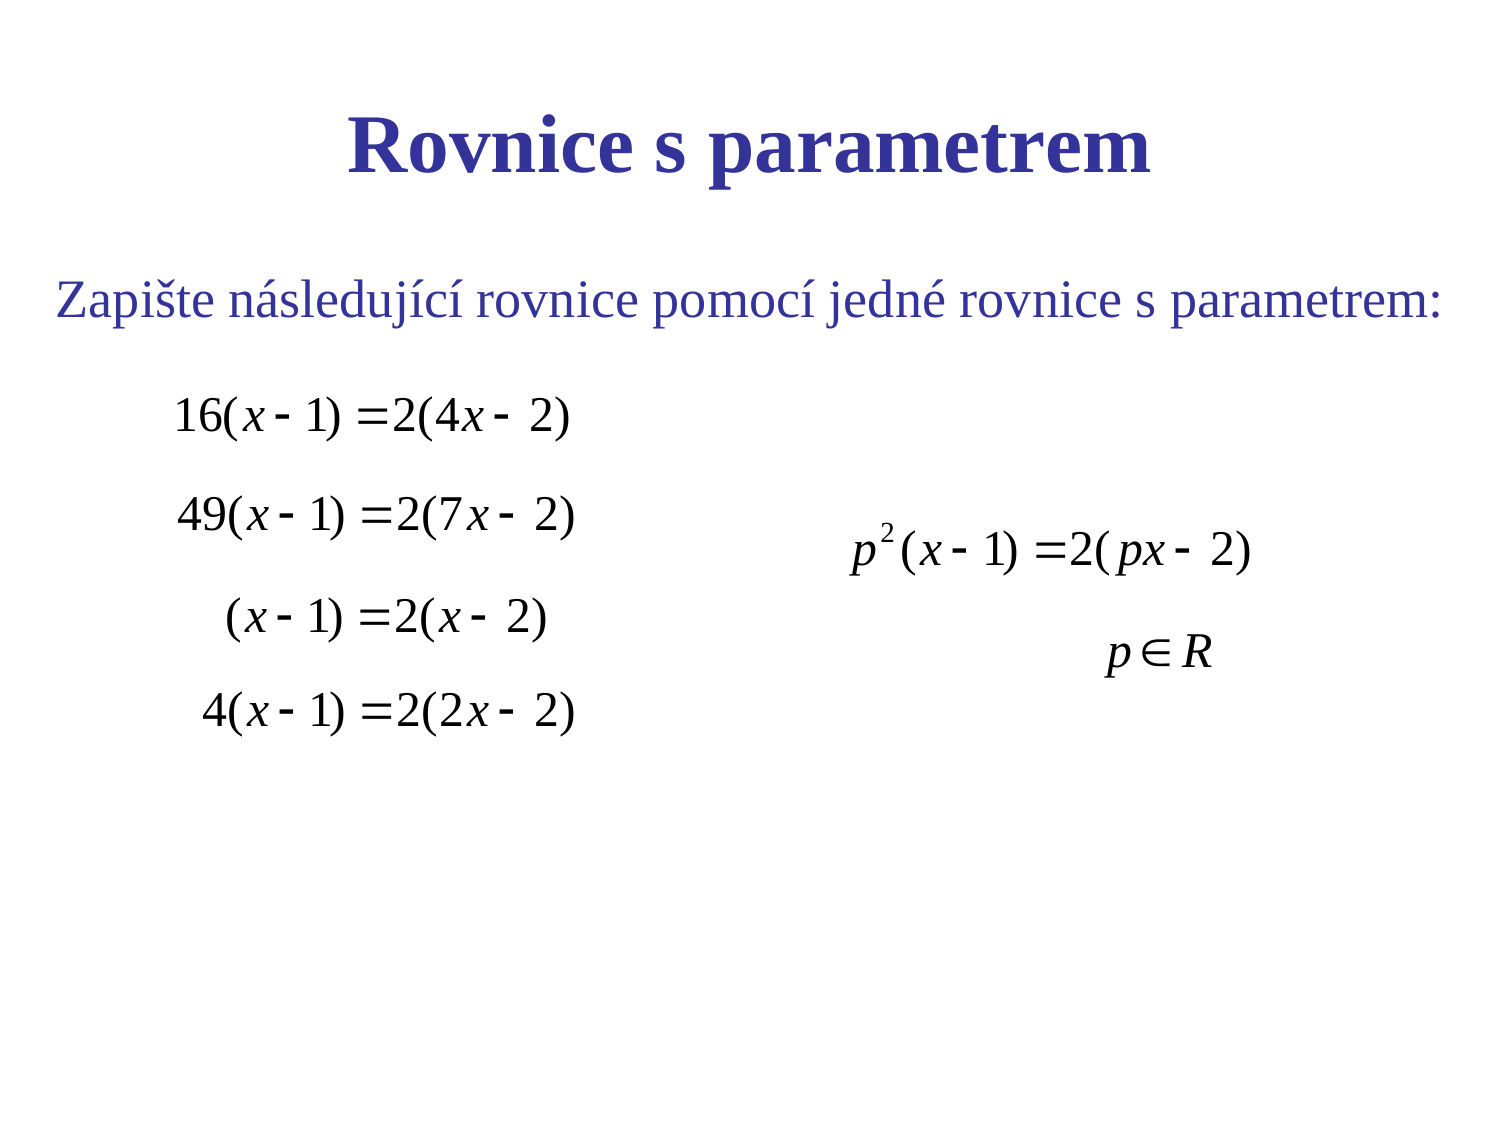

Rovnice s parametrem
Zapište následující rovnice pomocí jedné rovnice s parametrem: